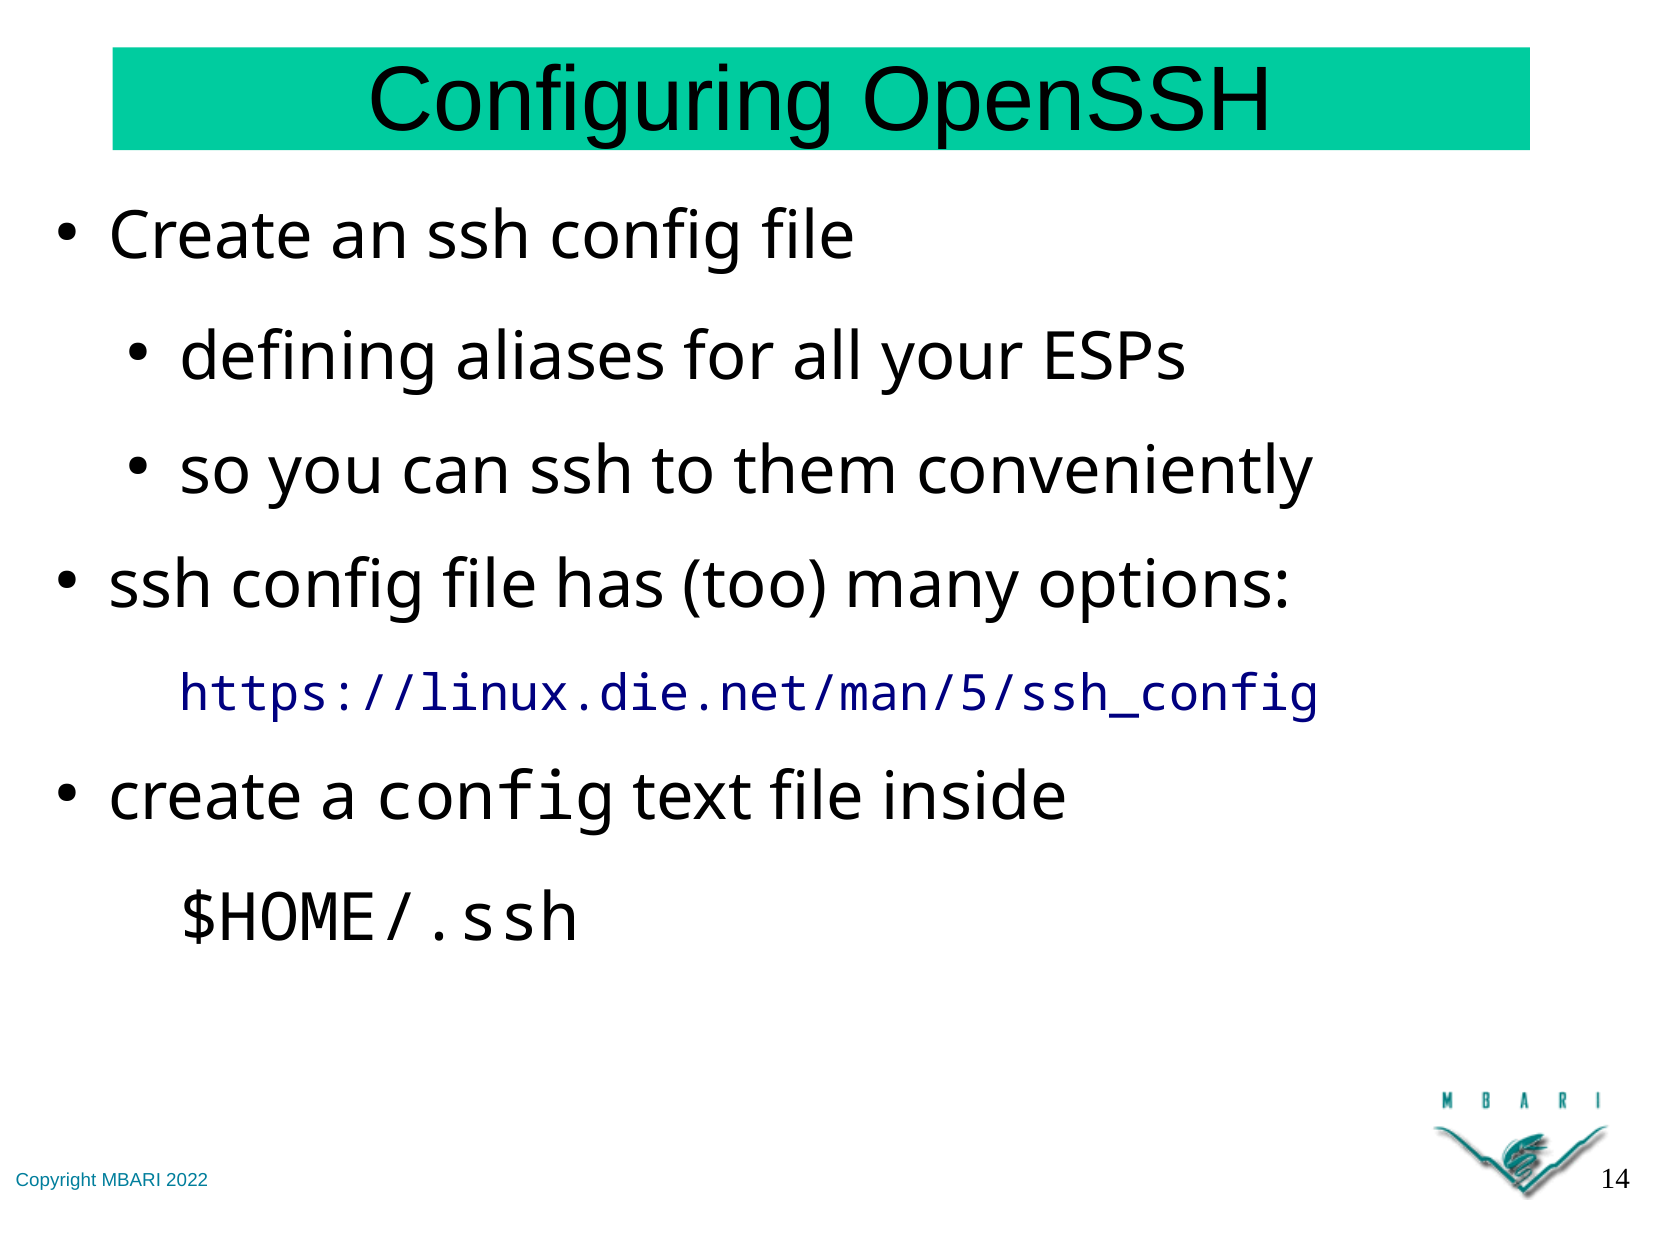

# Configuring OpenSSH
Create an ssh config file
defining aliases for all your ESPs
so you can ssh to them conveniently
ssh config file has (too) many options:
https://linux.die.net/man/5/ssh_config
create a config text file inside
$HOME/.ssh